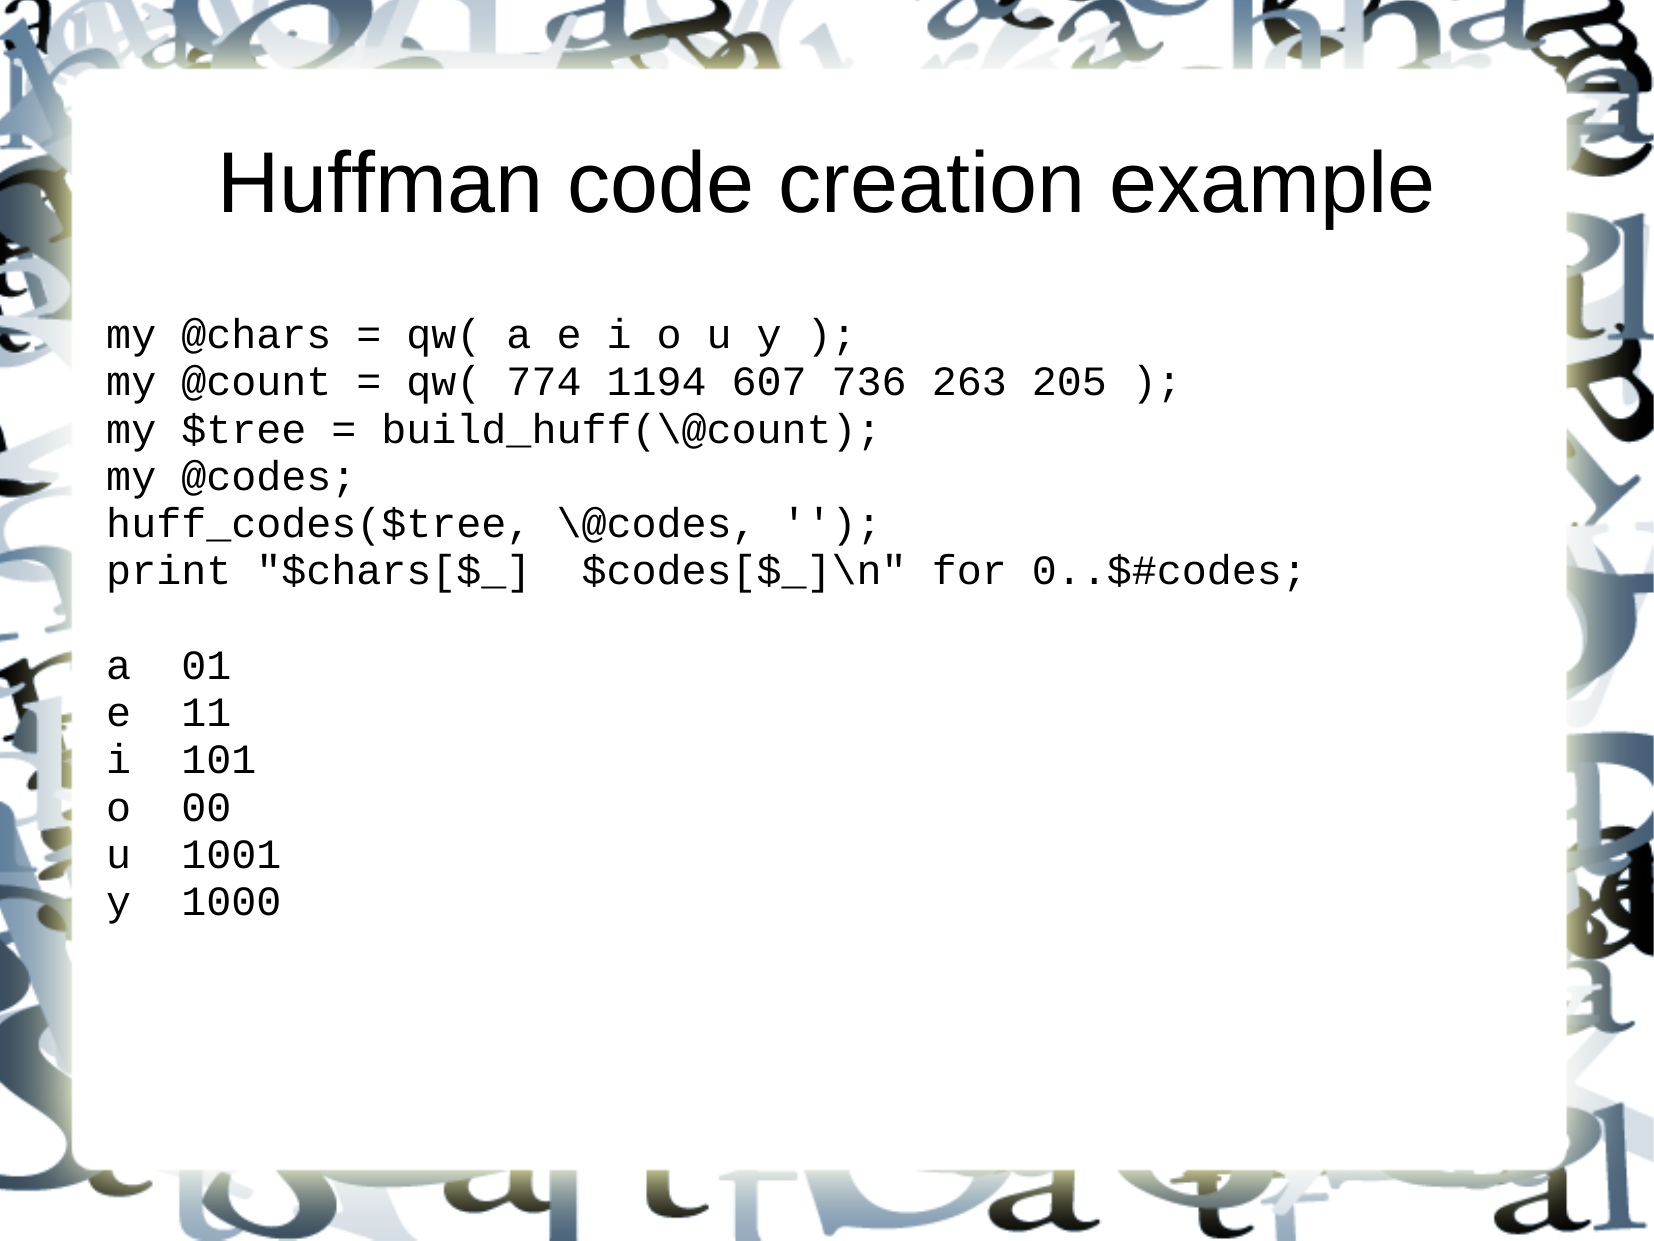

# Huffman code creation example
my @chars = qw( a e i o u y );
my @count = qw( 774 1194 607 736 263 205 );
my $tree = build_huff(\@count);
my @codes;
huff_codes($tree, \@codes, '');
print "$chars[$_] $codes[$_]\n" for 0..$#codes;
a 01
e 11
i 101
o 00
u 1001
y 1000